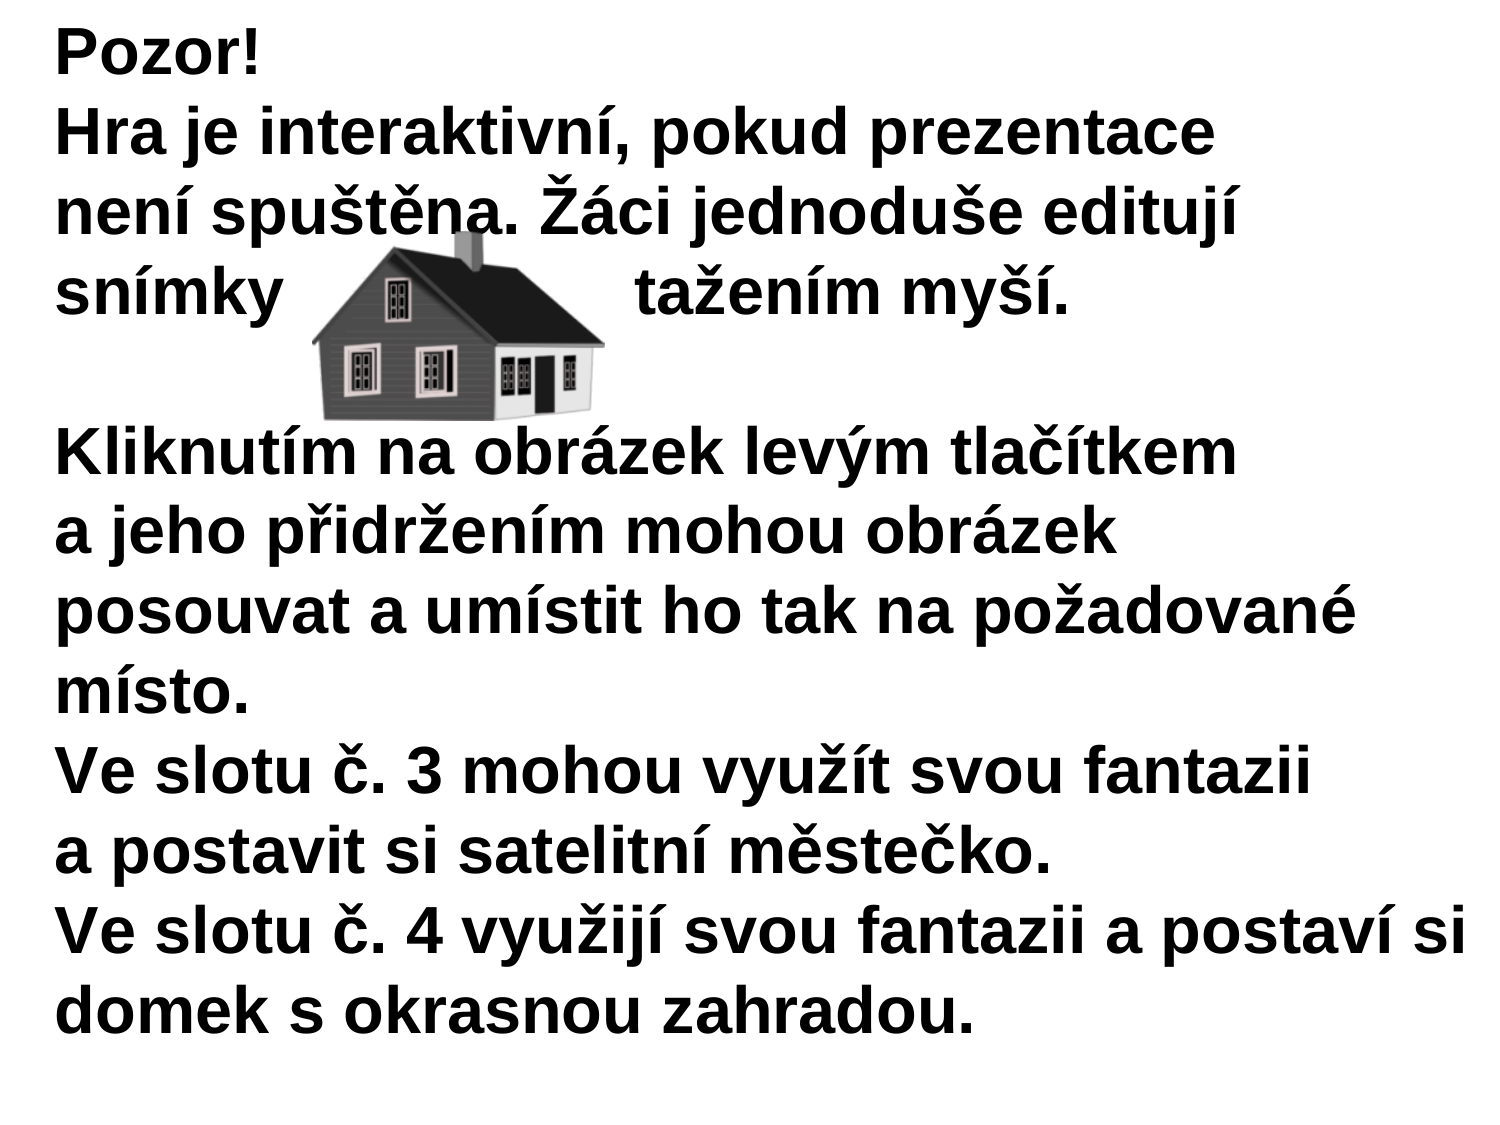

Pozor!
Hra je interaktivní, pokud prezentace
není spuštěna. Žáci jednoduše editují
snímky tažením myší.
Kliknutím na obrázek levým tlačítkem
a jeho přidržením mohou obrázek
posouvat a umístit ho tak na požadované
místo.
Ve slotu č. 3 mohou využít svou fantazii
a postavit si satelitní městečko.
Ve slotu č. 4 využijí svou fantazii a postaví si
domek s okrasnou zahradou.